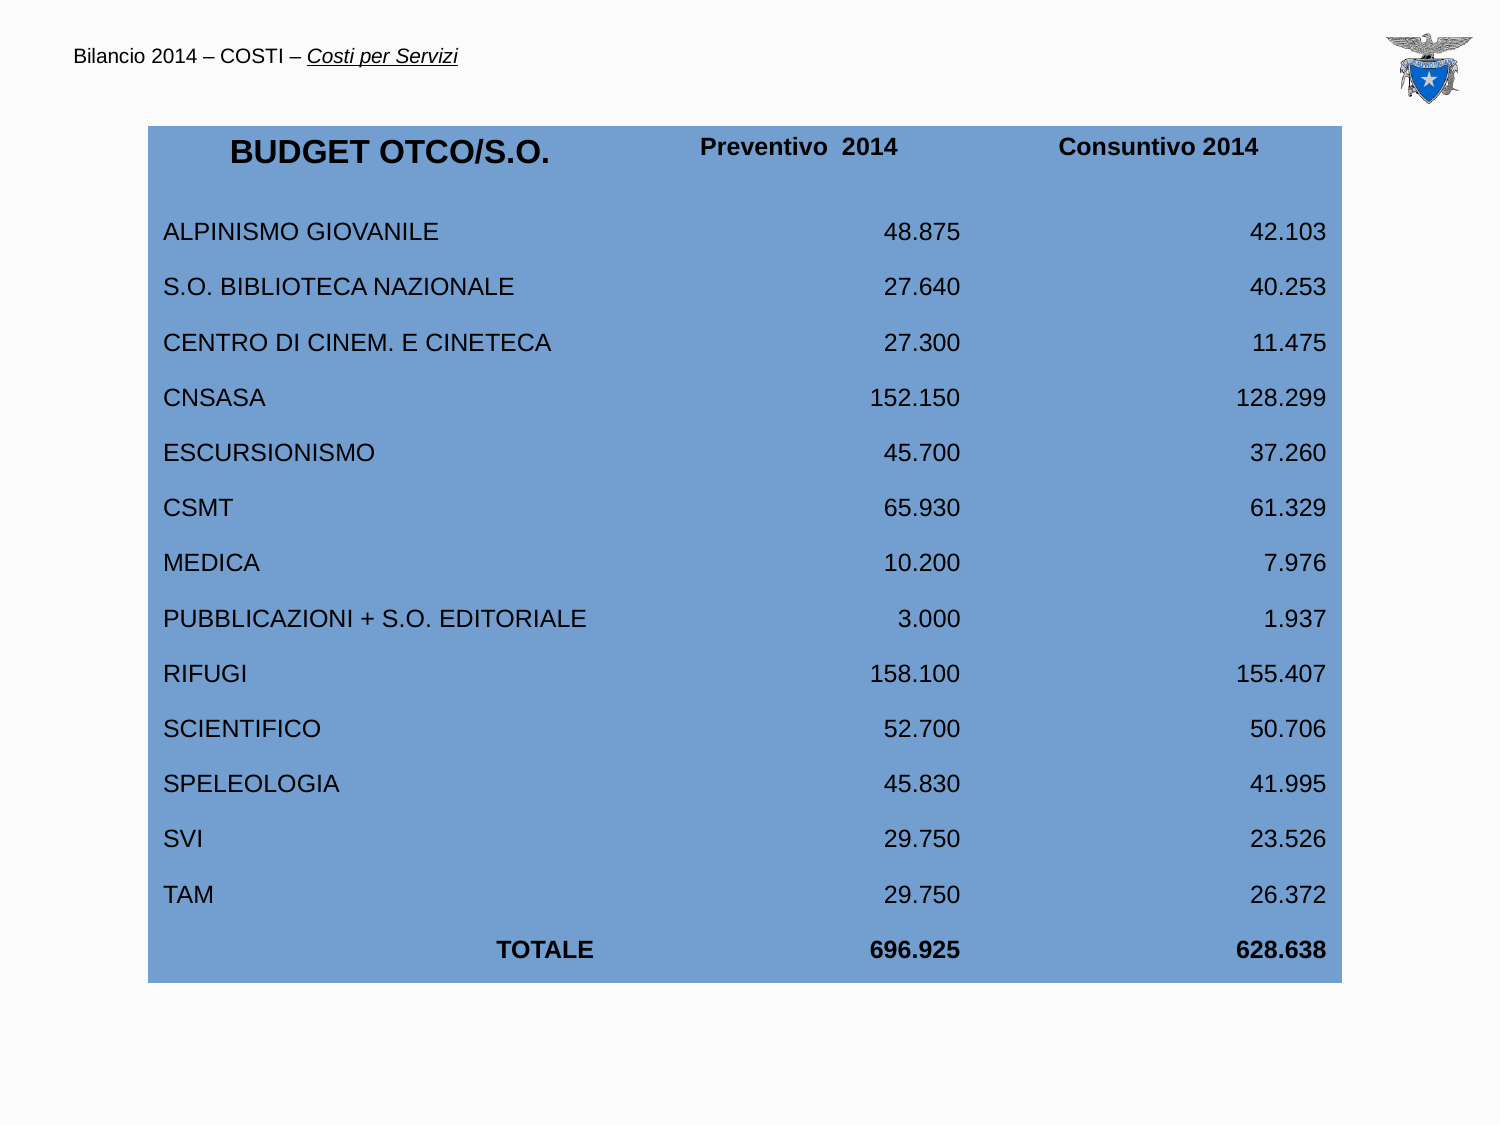

Bilancio 2014 – COSTI – Costi per Servizi
| BUDGET OTCO/S.O. | Preventivo 2014 | Consuntivo 2014 |
| --- | --- | --- |
| ALPINISMO GIOVANILE | 48.875 | 42.103 |
| S.O. BIBLIOTECA NAZIONALE | 27.640 | 40.253 |
| CENTRO DI CINEM. E CINETECA | 27.300 | 11.475 |
| CNSASA | 152.150 | 128.299 |
| ESCURSIONISMO | 45.700 | 37.260 |
| CSMT | 65.930 | 61.329 |
| MEDICA | 10.200 | 7.976 |
| PUBBLICAZIONI + S.O. EDITORIALE | 3.000 | 1.937 |
| RIFUGI | 158.100 | 155.407 |
| SCIENTIFICO | 52.700 | 50.706 |
| SPELEOLOGIA | 45.830 | 41.995 |
| SVI | 29.750 | 23.526 |
| TAM | 29.750 | 26.372 |
| TOTALE | 696.925 | 628.638 |